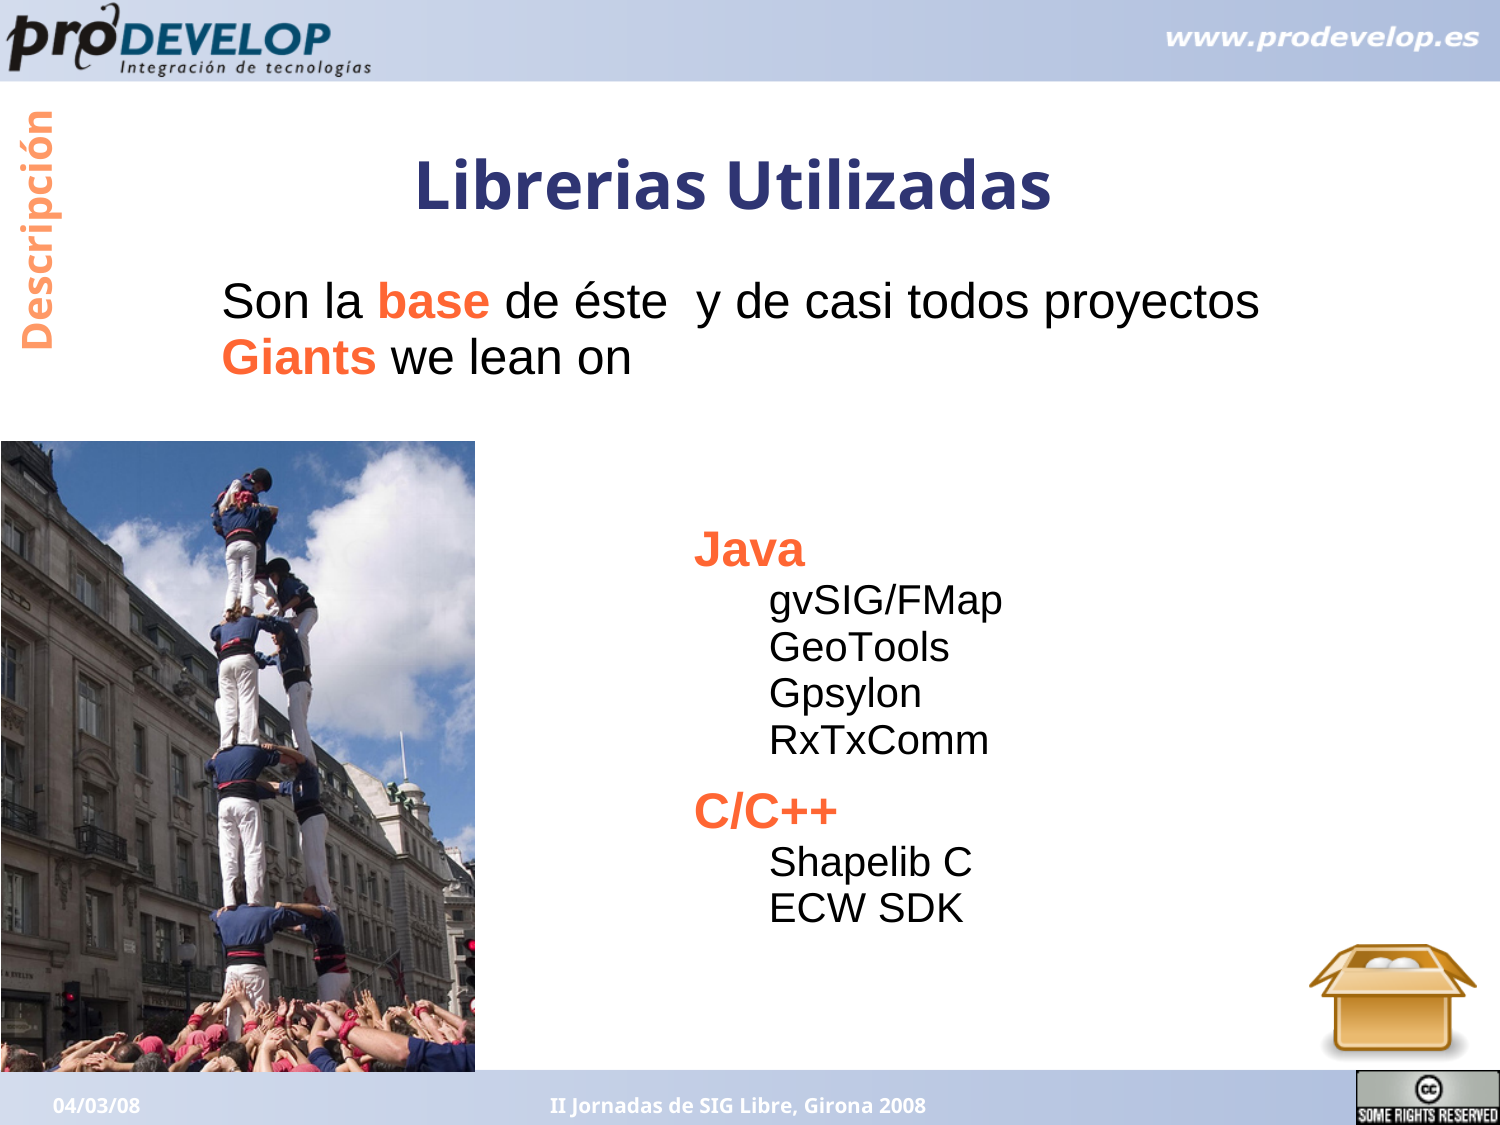

# Librerias Utilizadas
Descripción
Son la base de éste y de casi todos proyectos
Giants we lean on
Java
gvSIG/FMap
GeoTools
Gpsylon
RxTxComm
C/C++
Shapelib C
ECW SDK
25/10/2006
13
Plan Difusión Interna gvSIG v. 2.0